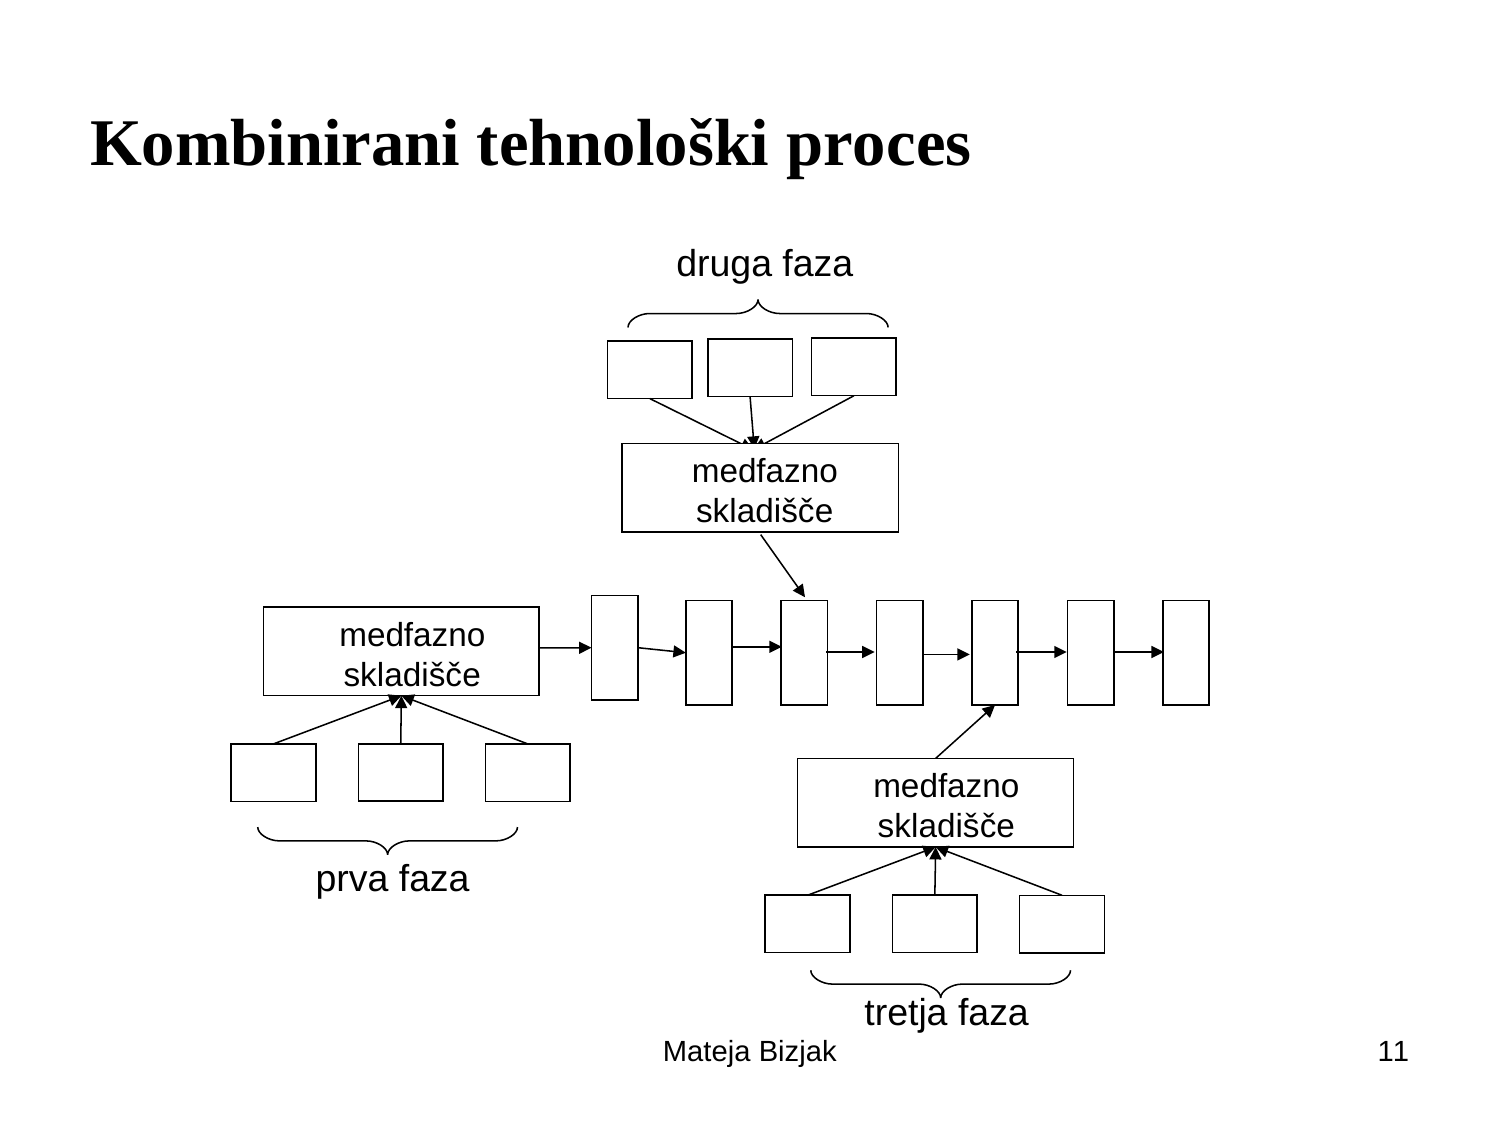

# Kombinirani tehnološki proces
druga faza
medfazno skladišče
medfazno skladišče
medfazno skladišče
prva faza
tretja faza
Mateja Bizjak